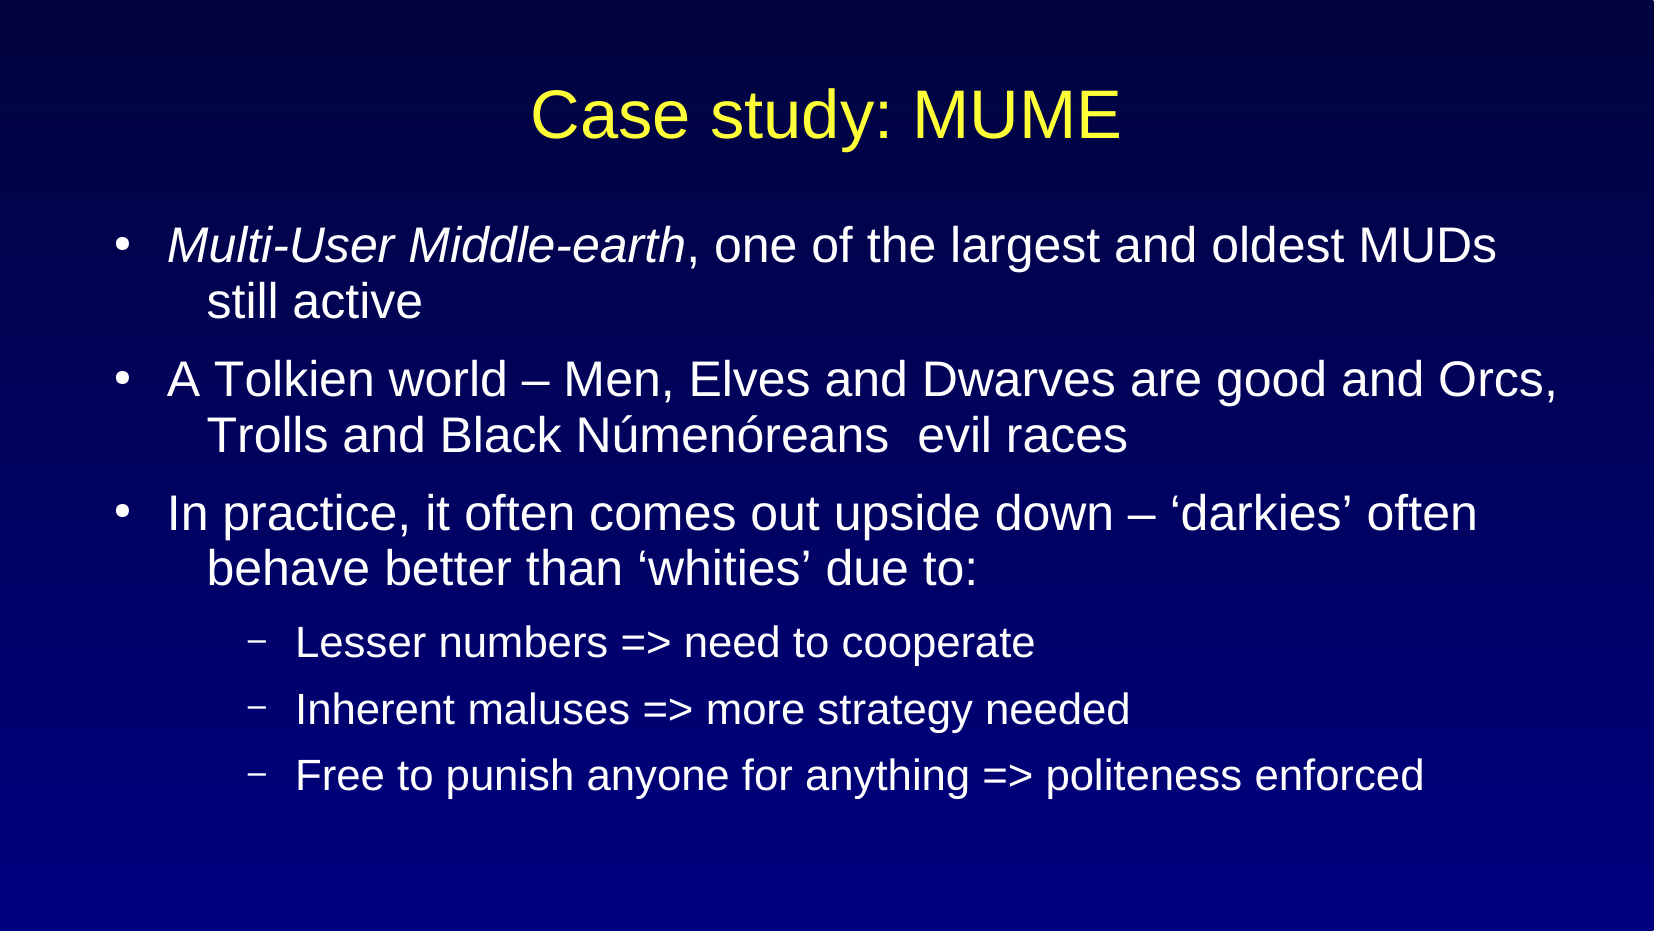

# Case study: MUME
Multi-User Middle-earth, one of the largest and oldest MUDs still active
A Tolkien world – Men, Elves and Dwarves are good and Orcs, Trolls and Black Númenóreans evil races
In practice, it often comes out upside down – ‘darkies’ often behave better than ‘whities’ due to:
Lesser numbers => need to cooperate
Inherent maluses => more strategy needed
Free to punish anyone for anything => politeness enforced